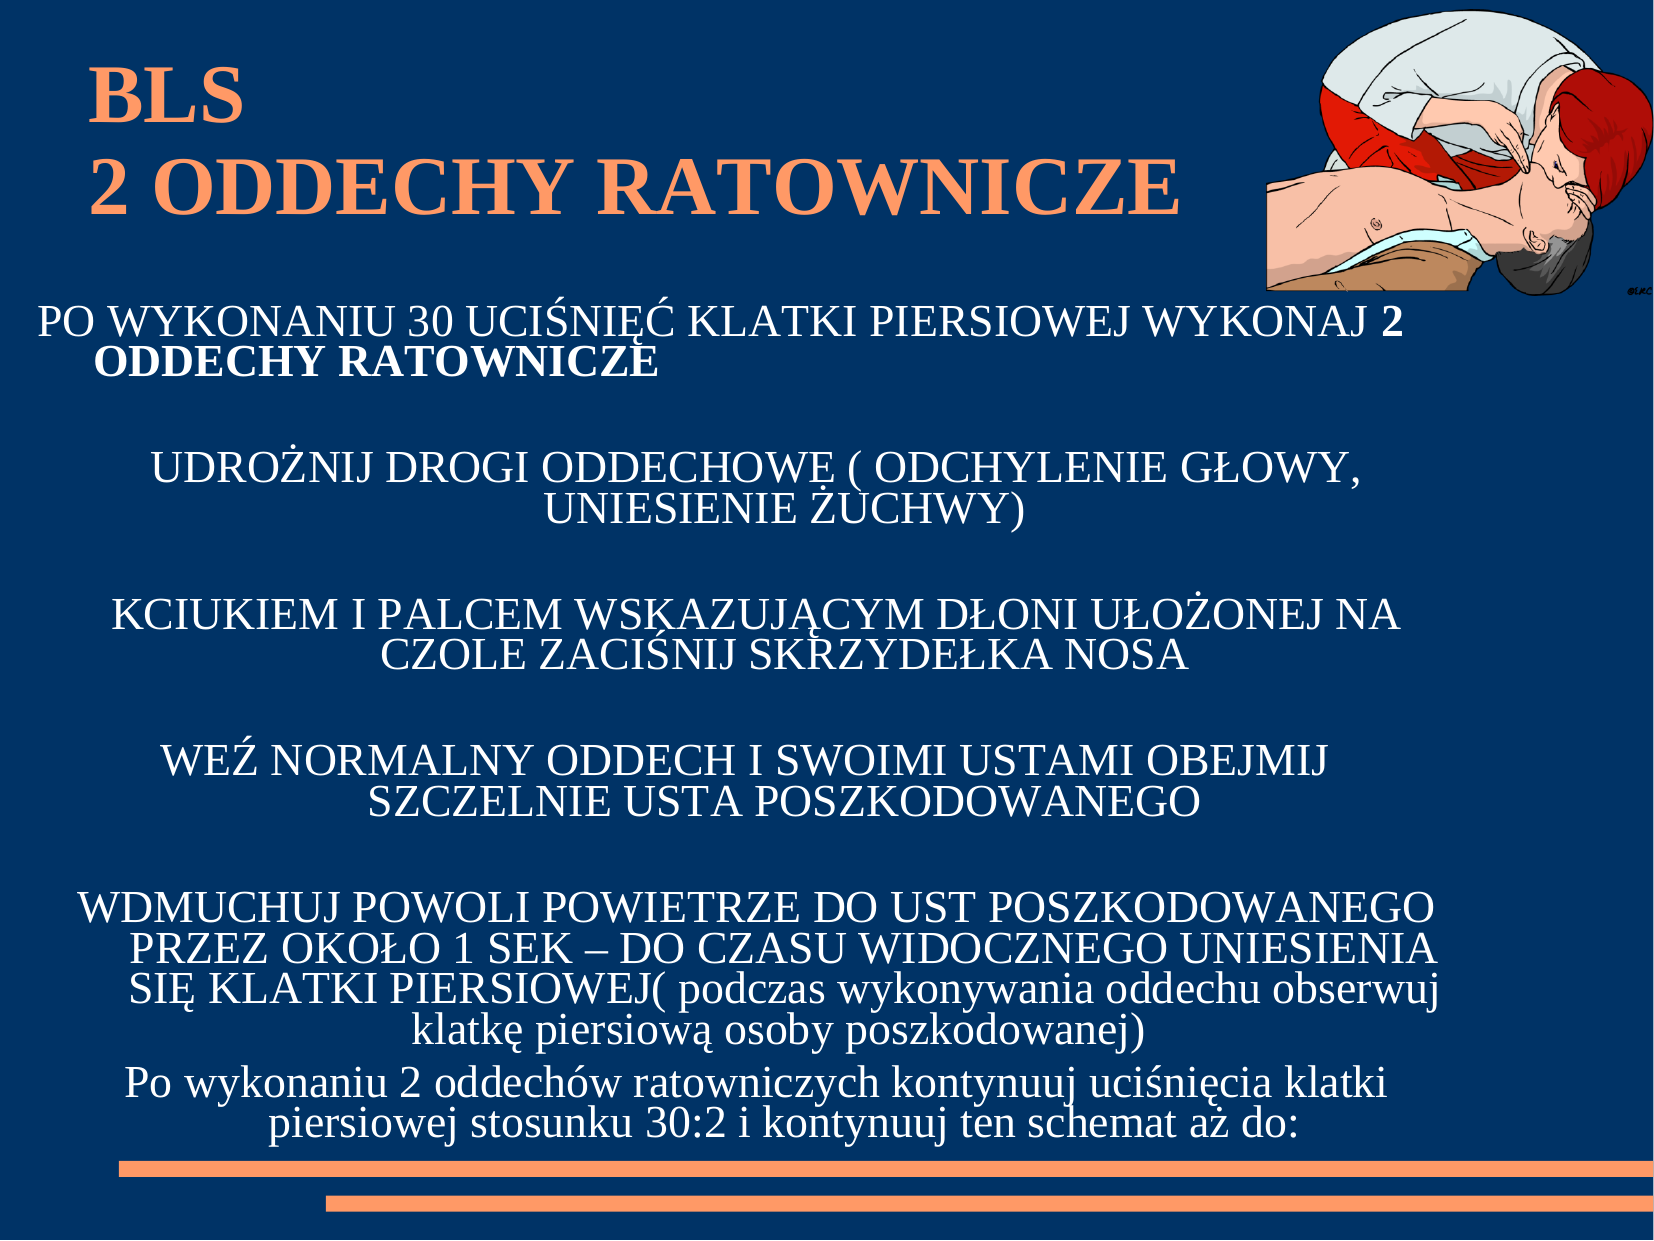

# BLS 2 ODDECHY RATOWNICZE
PO WYKONANIU 30 UCIŚNIĘĆ KLATKI PIERSIOWEJ WYKONAJ 2 ODDECHY RATOWNICZE
UDROŻNIJ DROGI ODDECHOWE ( ODCHYLENIE GŁOWY, UNIESIENIE ŻUCHWY)
KCIUKIEM I PALCEM WSKAZUJĄCYM DŁONI UŁOŻONEJ NA CZOLE ZACIŚNIJ SKRZYDEŁKA NOSA
WEŹ NORMALNY ODDECH I SWOIMI USTAMI OBEJMIJ SZCZELNIE USTA POSZKODOWANEGO
WDMUCHUJ POWOLI POWIETRZE DO UST POSZKODOWANEGO PRZEZ OKOŁO 1 SEK – DO CZASU WIDOCZNEGO UNIESIENIA SIĘ KLATKI PIERSIOWEJ( podczas wykonywania oddechu obserwuj klatkę piersiową osoby poszkodowanej)
Po wykonaniu 2 oddechów ratowniczych kontynuuj uciśnięcia klatki piersiowej stosunku 30:2 i kontynuuj ten schemat aż do: